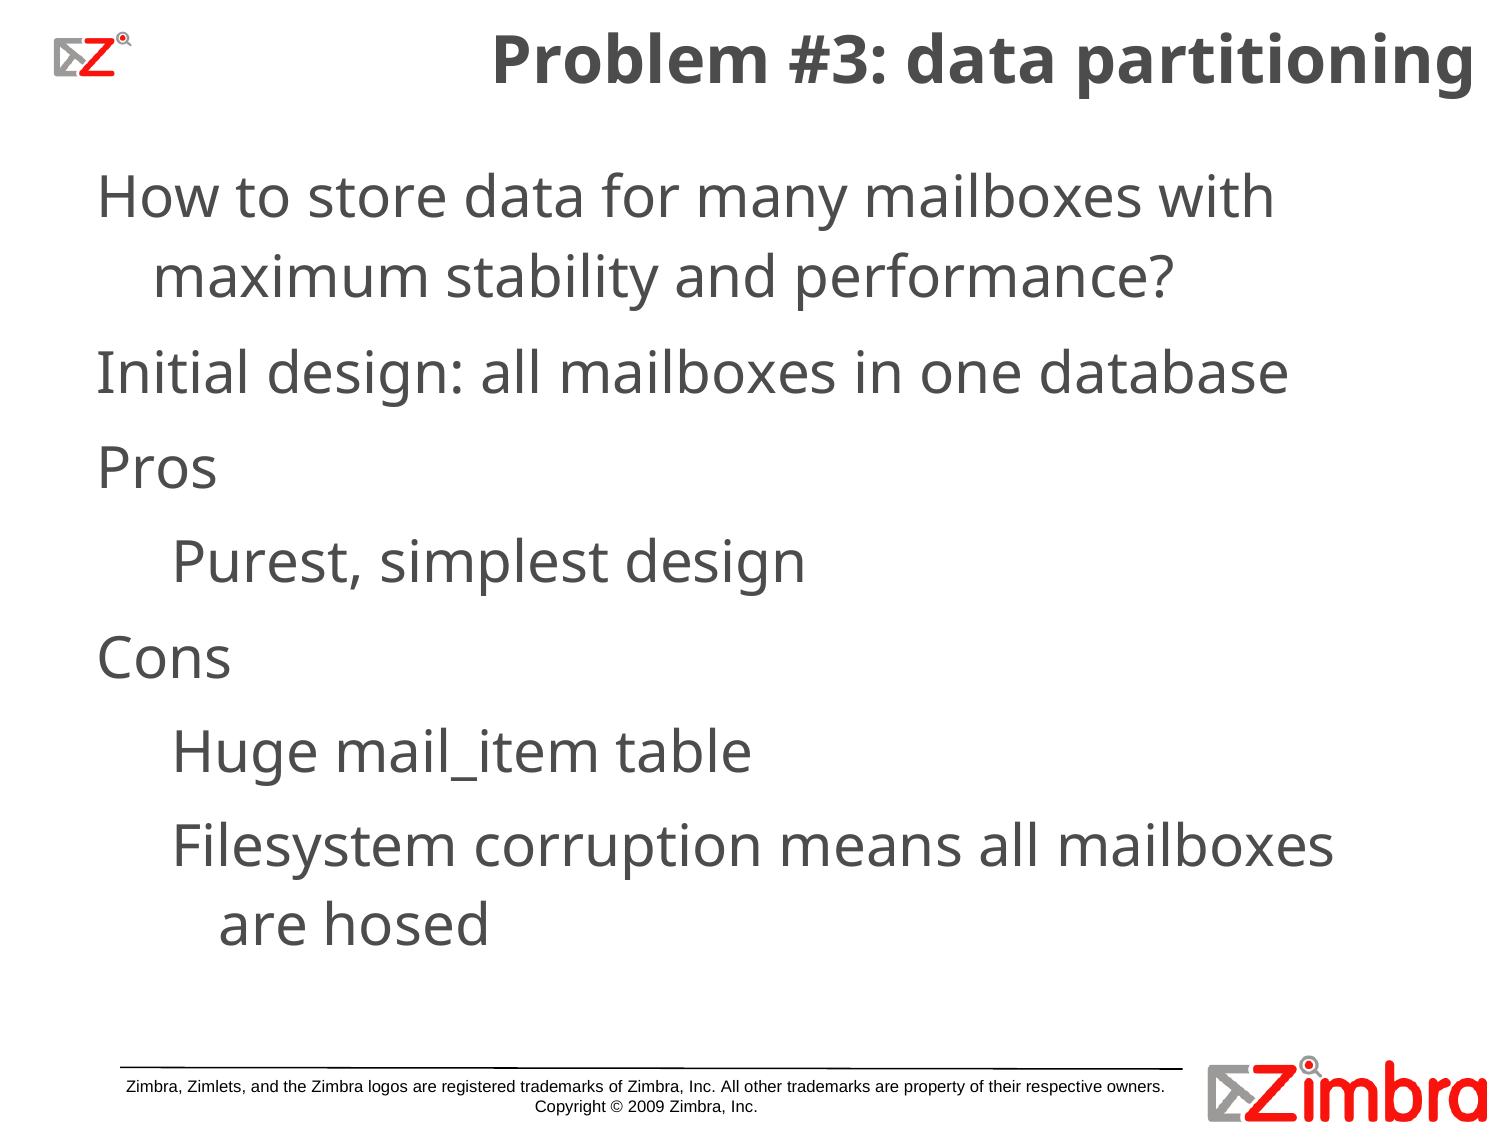

# Problem #3: data partitioning
How to store data for many mailboxes with maximum stability and performance?
Initial design: all mailboxes in one database
Pros
Purest, simplest design
Cons
Huge mail_item table
Filesystem corruption means all mailboxes are hosed